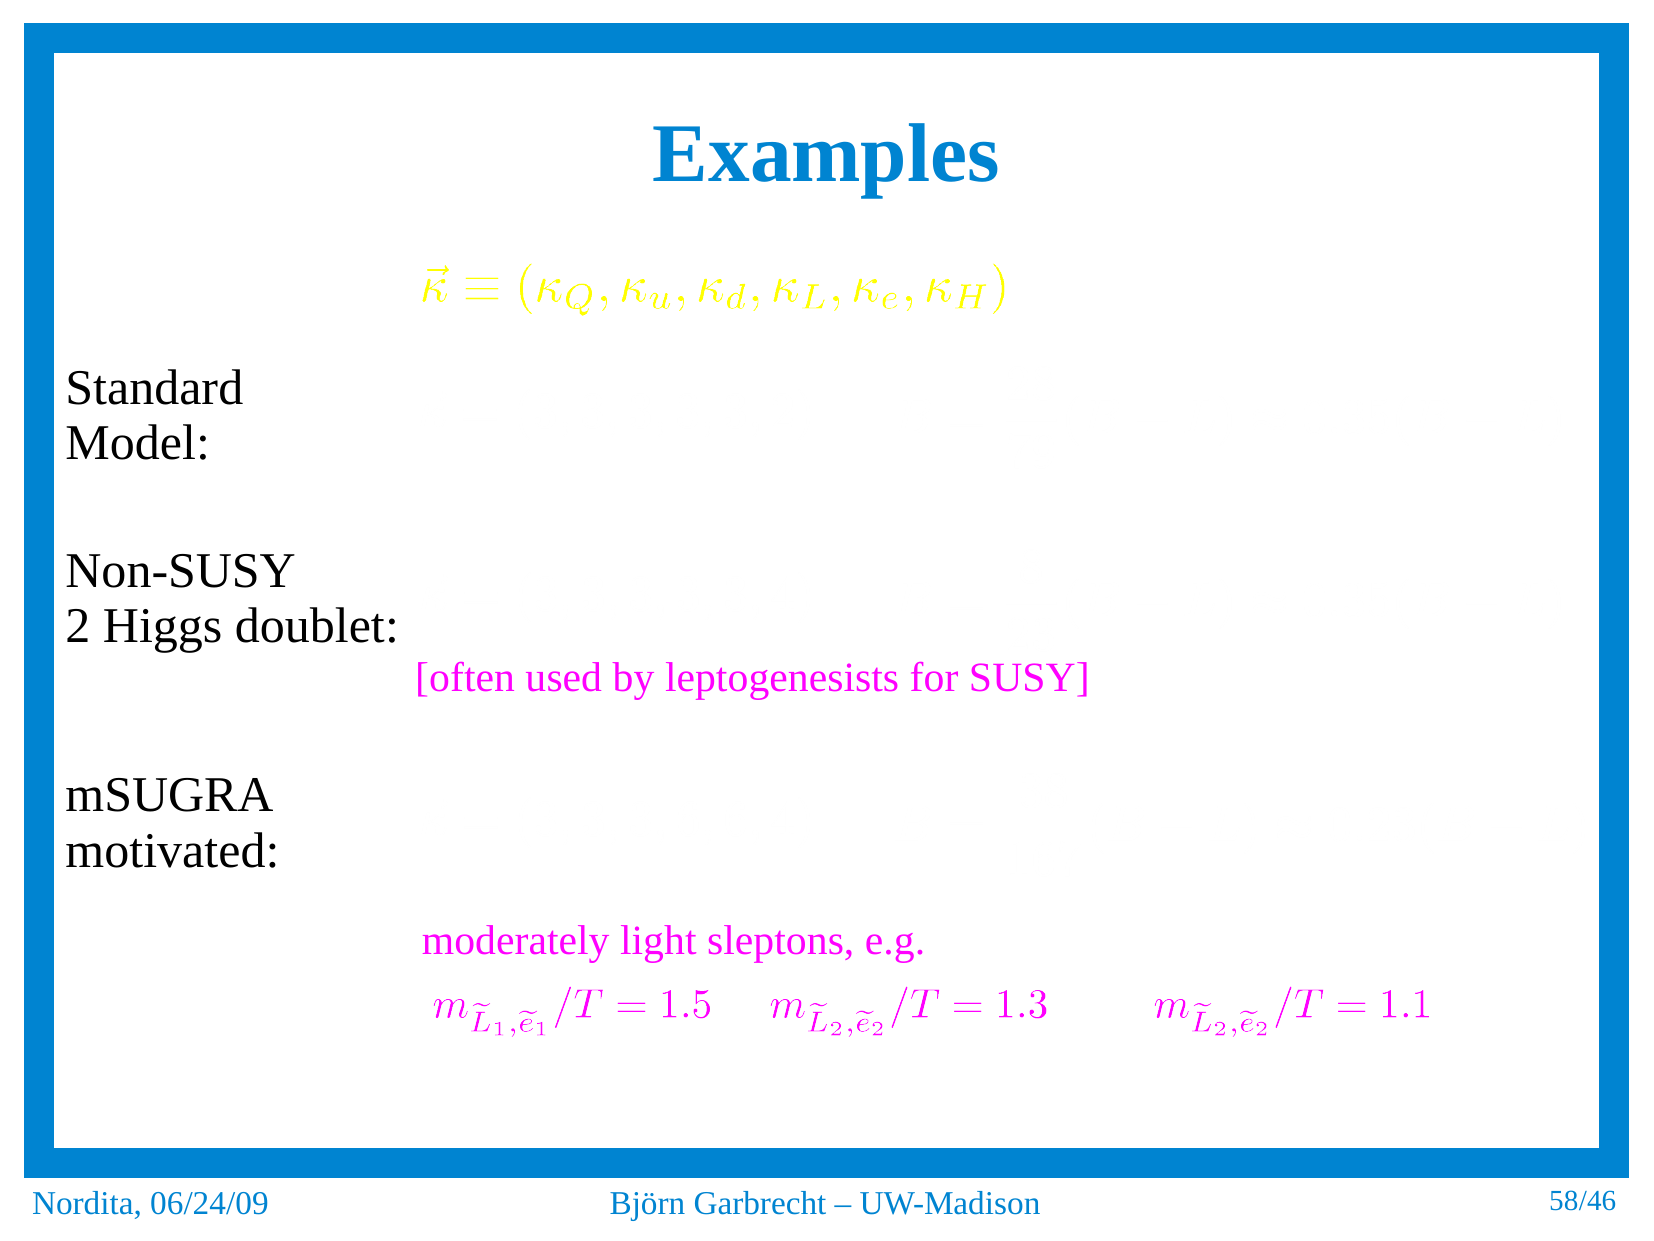

# Examples
Standard
Model:
Non-SUSY
2 Higgs doublet:
[often used by leptogenesists for SUSY]
mSUGRA
motivated:
moderately light sleptons, e.g.
Björn Garbrecht – UW-Madison
58